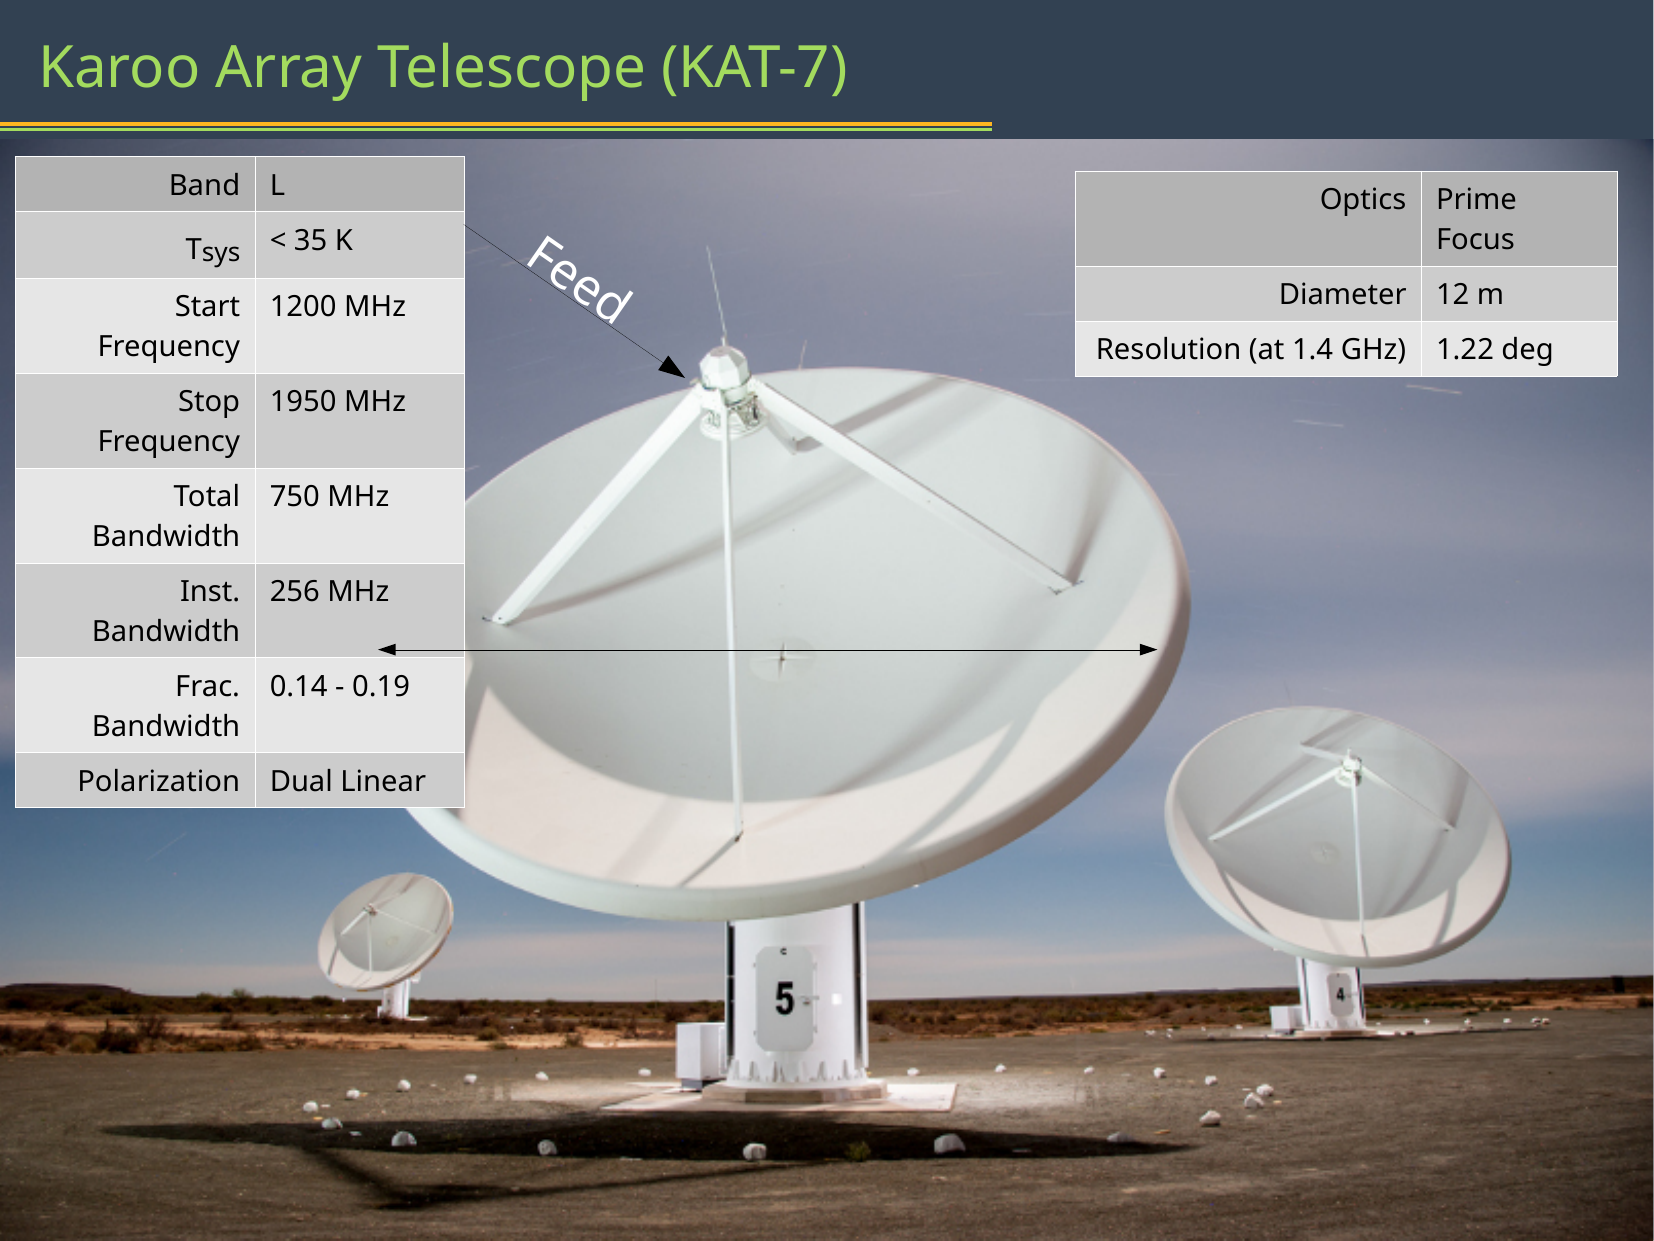

Karoo Array Telescope (KAT-7)
| Band | L |
| --- | --- |
| Tsys | < 35 K |
| Start Frequency | 1200 MHz |
| Stop Frequency | 1950 MHz |
| Total Bandwidth | 750 MHz |
| Inst. Bandwidth | 256 MHz |
| Frac. Bandwidth | 0.14 - 0.19 |
| Polarization | Dual Linear |
| Optics | Prime Focus |
| --- | --- |
| Diameter | 12 m |
| Resolution (at 1.4 GHz) | 1.22 deg |
Feed
NASSP 2016
2